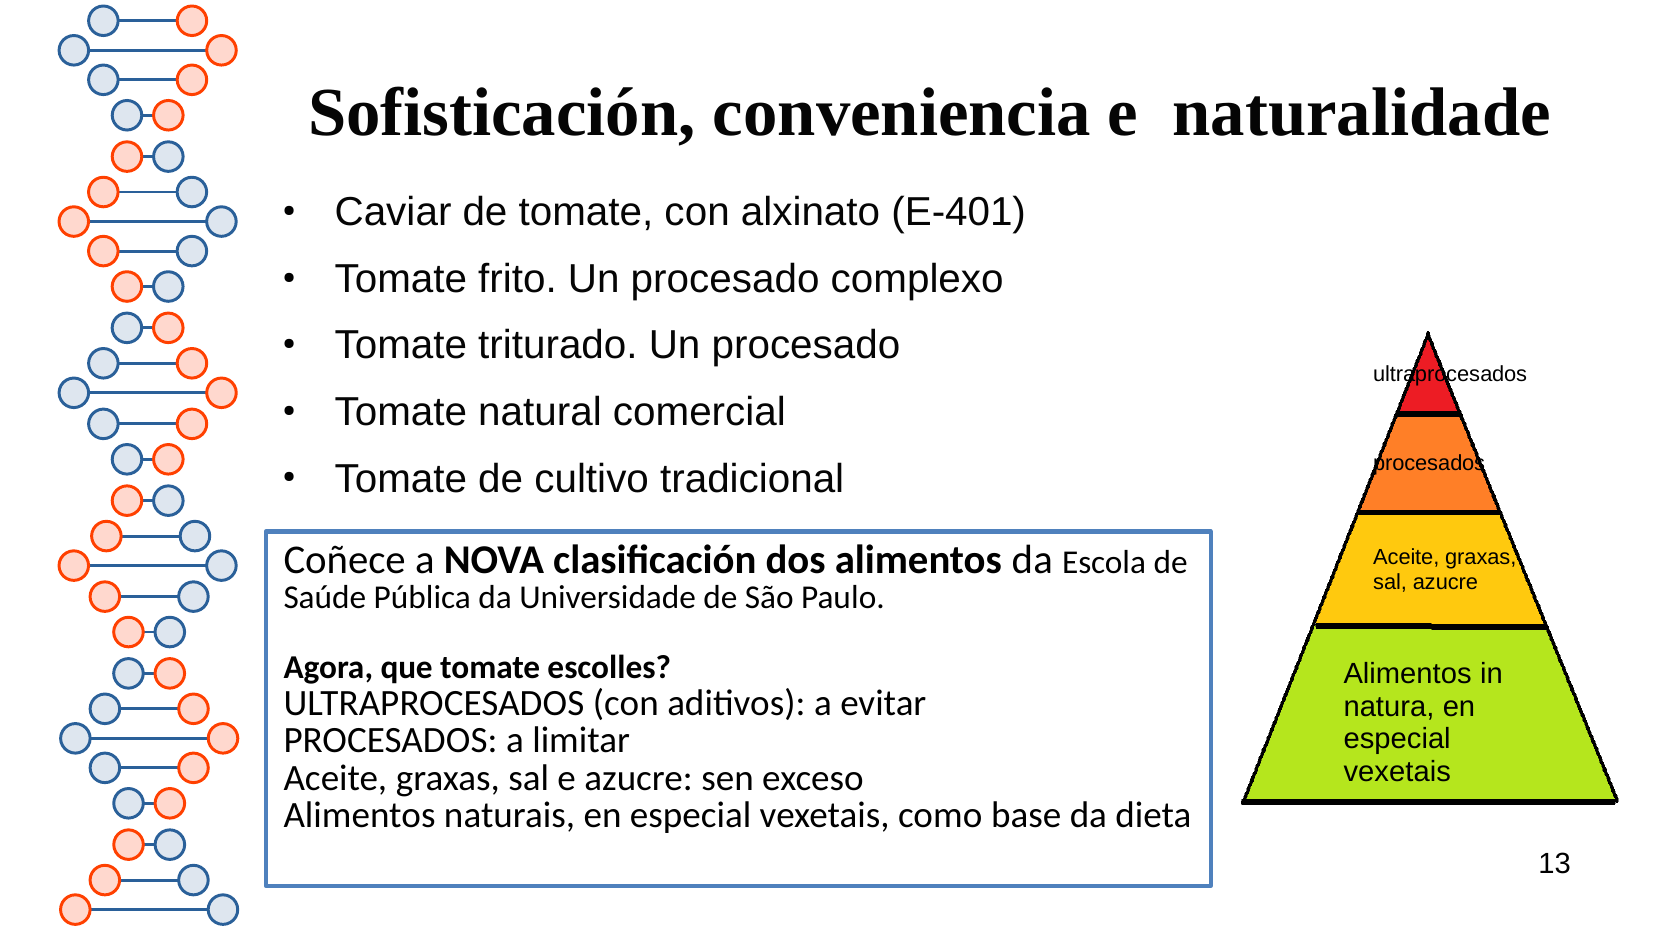

# Sofisticación, conveniencia e naturalidade
Caviar de tomate, con alxinato (E-401)
Tomate frito. Un procesado complexo
Tomate triturado. Un procesado
Tomate natural comercial
Tomate de cultivo tradicional
ultraprocesados
procesados
Coñece a NOVA clasificación dos alimentos da Escola de Saúde Pública da Universidade de São Paulo.
Agora, que tomate escolles?
ULTRAPROCESADOS (con aditivos): a evitar
PROCESADOS: a limitar
Aceite, graxas, sal e azucre: sen exceso
Alimentos naturais, en especial vexetais, como base da dieta
Aceite, graxas, sal, azucre
Alimentos in natura, en especial vexetais
13